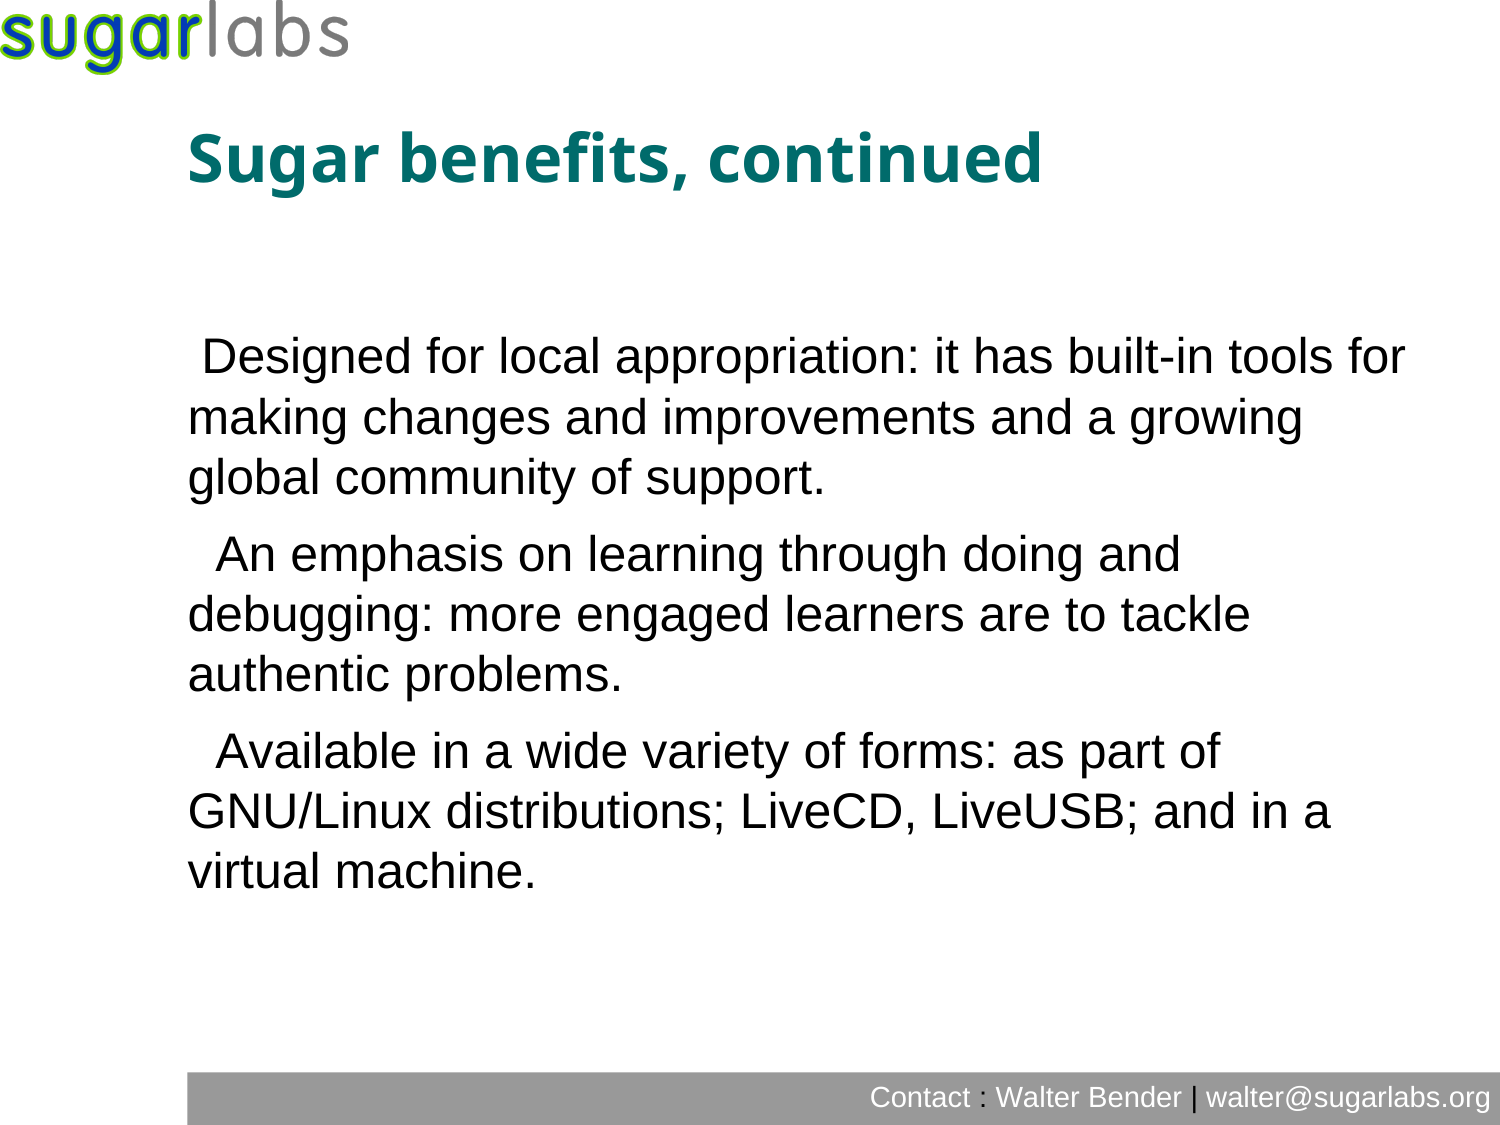

# Sugar benefits, continued
 Designed for local appropriation: it has built-in tools for making changes and improvements and a growing global community of support.
 An emphasis on learning through doing and debugging: more engaged learners are to tackle authentic problems.
 Available in a wide variety of forms: as part of GNU/Linux distributions; LiveCD, LiveUSB; and in a virtual machine.